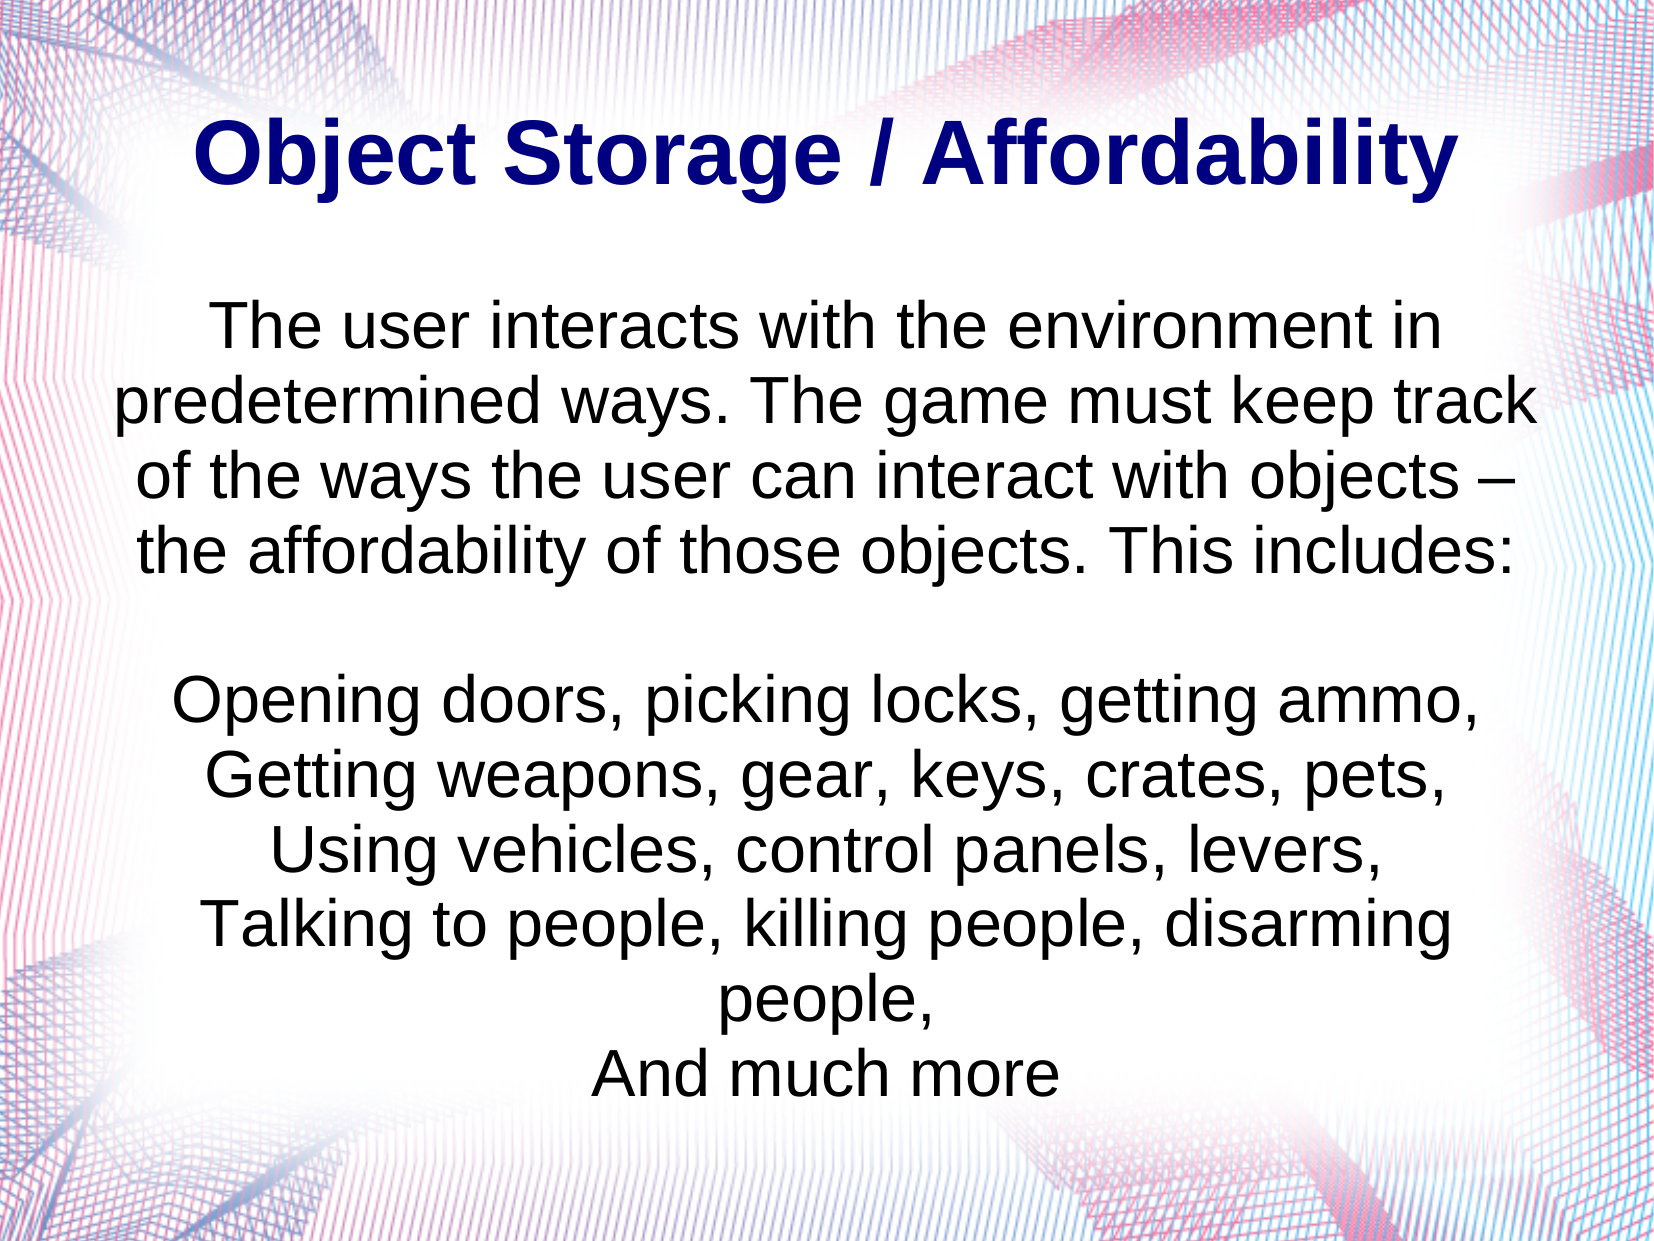

# Object Storage / Affordability
The user interacts with the environment in predetermined ways. The game must keep track of the ways the user can interact with objects – the affordability of those objects. This includes:
Opening doors, picking locks, getting ammo,
Getting weapons, gear, keys, crates, pets,
Using vehicles, control panels, levers,
Talking to people, killing people, disarming people,
And much more